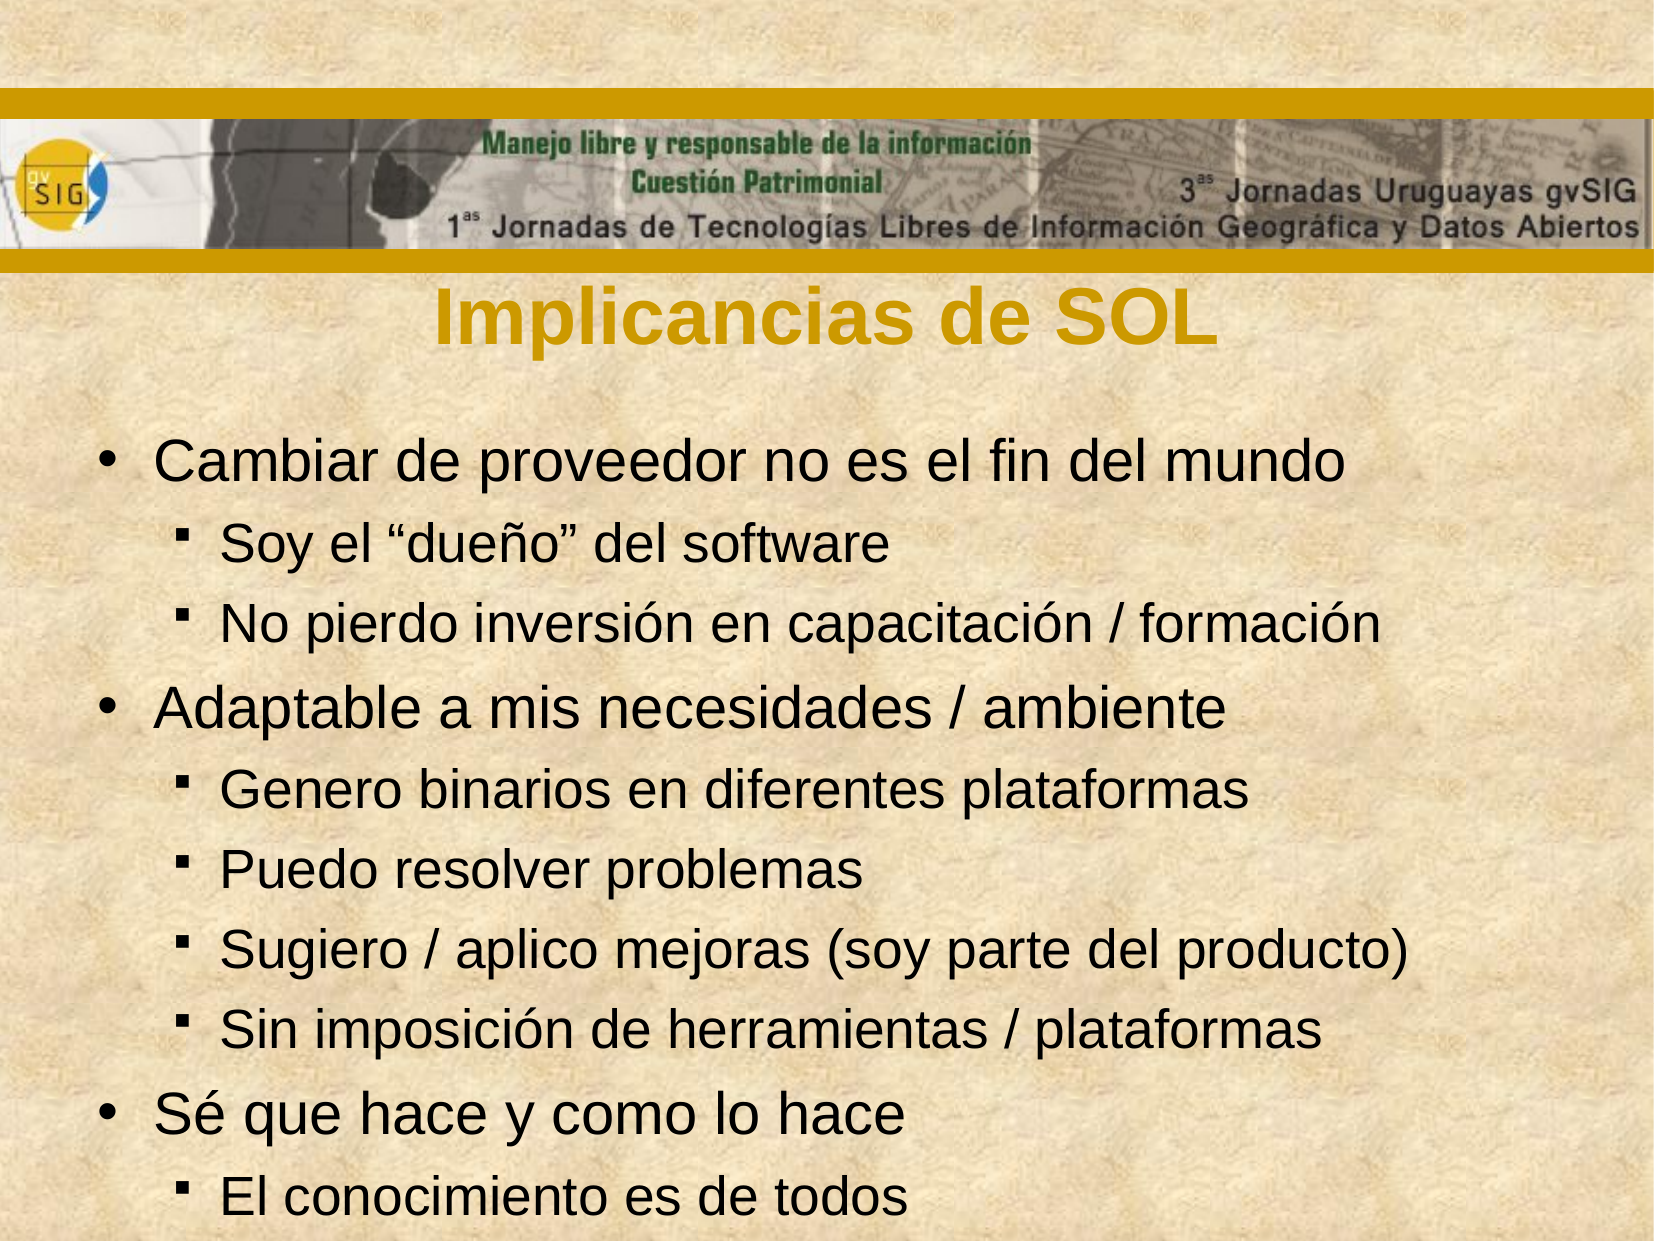

# Implicancias de SOL
Cambiar de proveedor no es el fin del mundo
Soy el “dueño” del software
No pierdo inversión en capacitación / formación
Adaptable a mis necesidades / ambiente
Genero binarios en diferentes plataformas
Puedo resolver problemas
Sugiero / aplico mejoras (soy parte del producto)
Sin imposición de herramientas / plataformas
Sé que hace y como lo hace
El conocimiento es de todos